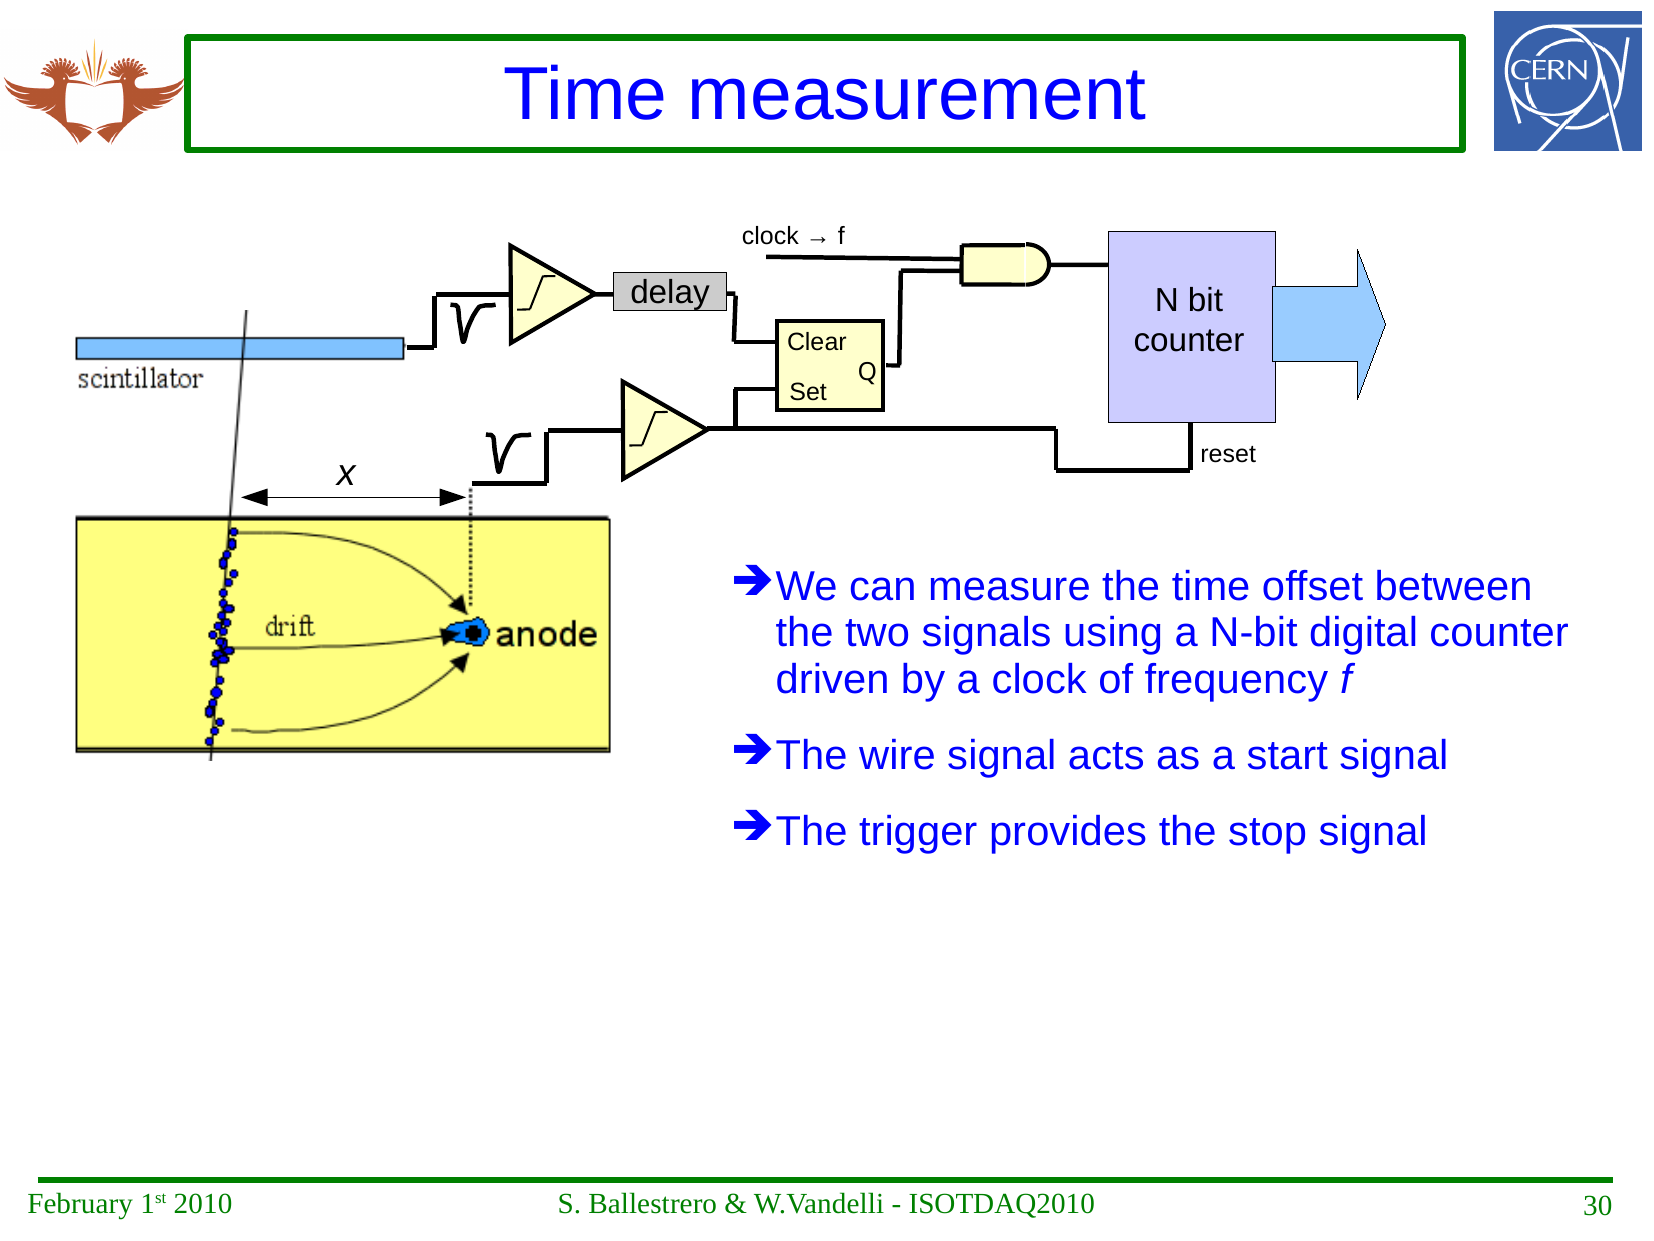

# Time measurement
clock → f
N bit
counter
delay
Clear
Q
Set
reset
x
We can measure the time offset between the two signals using a N-bit digital counter driven by a clock of frequency f
The wire signal acts as a start signal
The trigger provides the stop signal
30